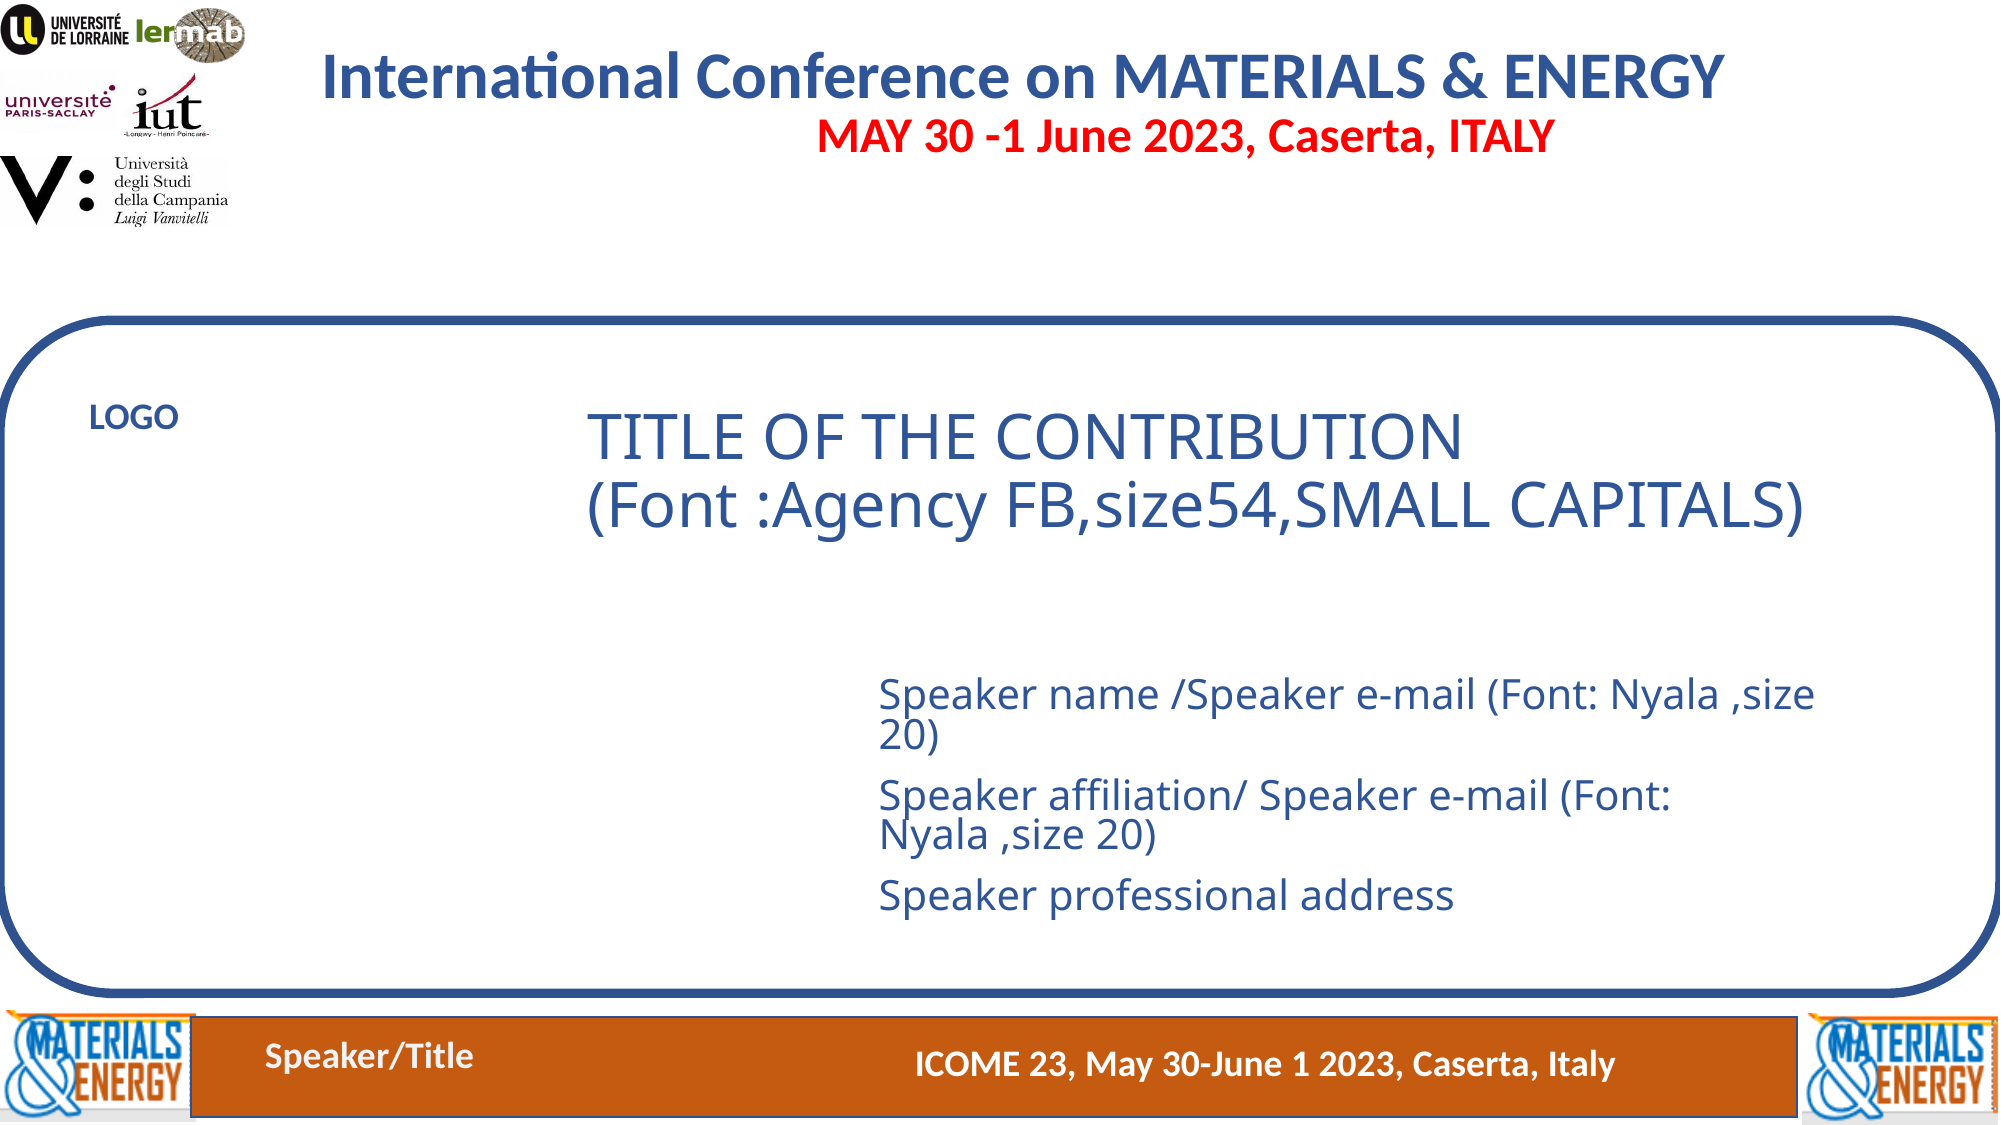

International Conference on MATERIALS & ENERGY
 MAY 30 -1 June 2023, Caserta, ITALY
# TITLE OF THE CONTRIBUTION (Font :Agency FB,size54,SMALL CAPITALS)
LOGO
Speaker name /Speaker e-mail (Font: Nyala ,size 20)
Speaker affiliation/ Speaker e-mail (Font: Nyala ,size 20)
Speaker professional address
 ICOME 23, May 30-June 1 2023, Caserta, Italy
Speaker/Title